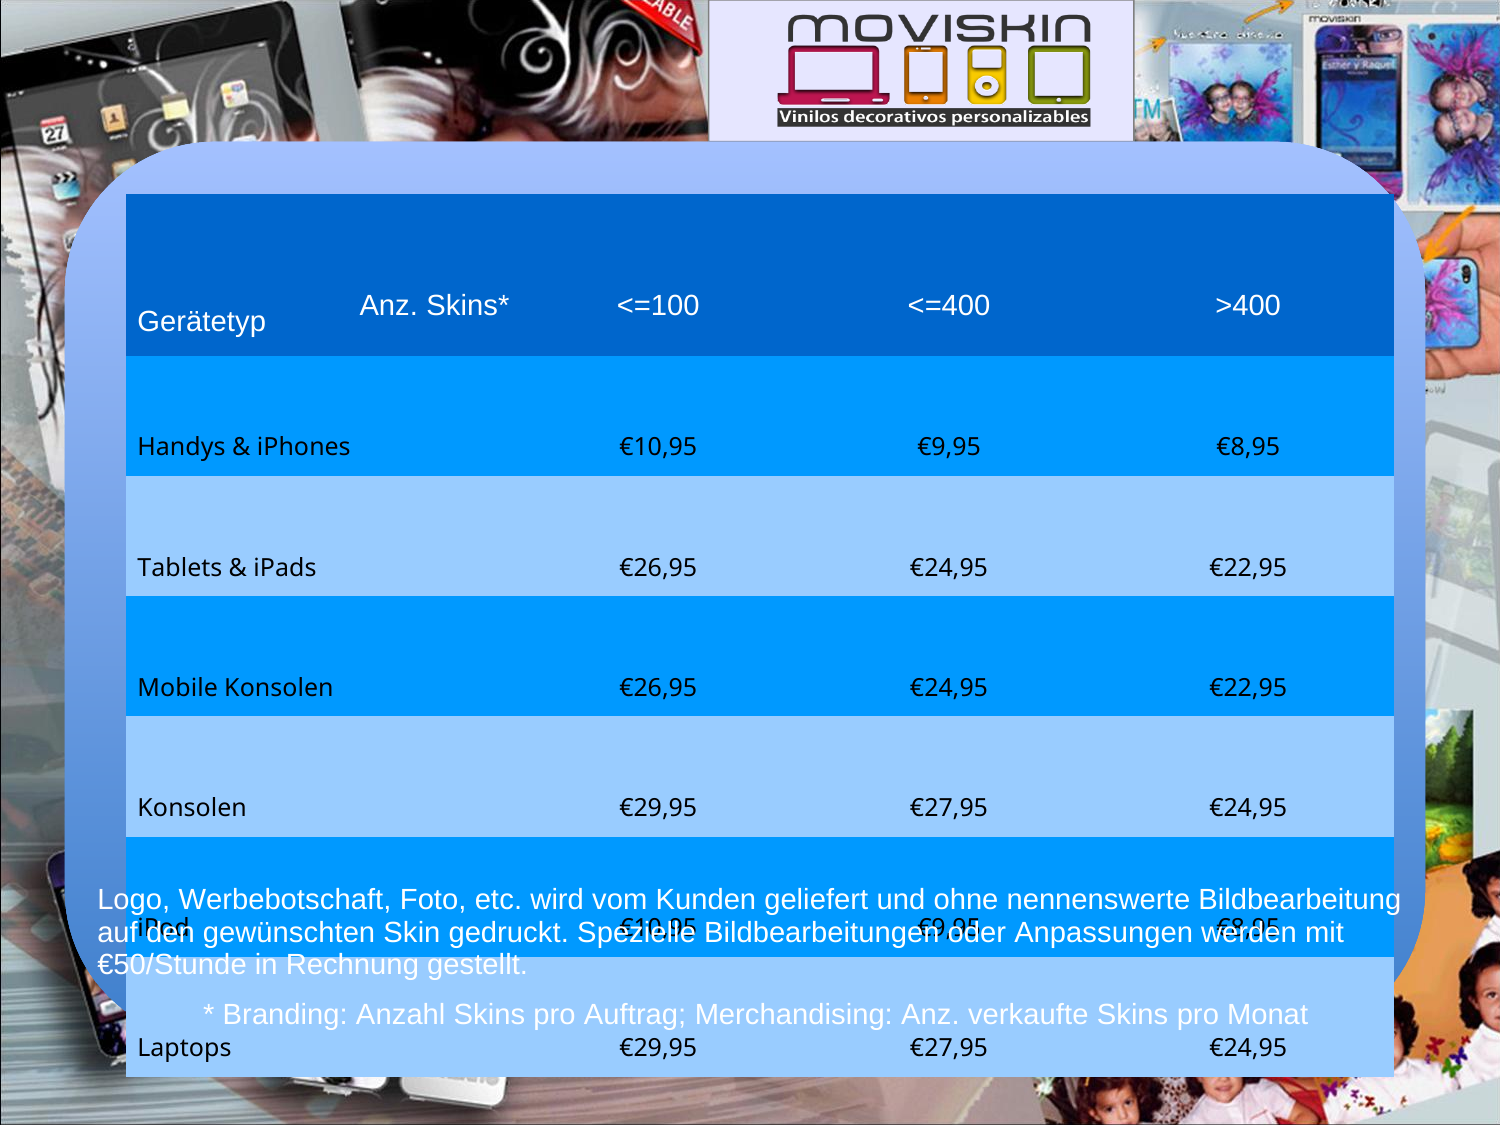

¡Fotoportal24 es la compañía líder en personalización artística de fotos!
Fundado por Patrick Brunner, Master of Arts en Administración de Negocios
Convertimos cualquier imagen en una pequeña obra de arte cargada de emoción y optimizada para los diferentes tipos de soporte y productos de fotos.
Con Moviskin, presentamos nuestro producto y marca estrella; un vinilo con una foto artísticamente personalizada y perfectamente adaptada al dispositivo móvil.
¡Fotoportal24 es la compañía líder en personalización artística de fotos!
Fundado por Patrick Brunner, Master of Arts en Administración de Negocios
Convertimos cualquier imagen en una pequeña obra de arte cargada de emoción y optimizada para los diferentes tipos de soporte y productos de fotos.
Con Moviskin, presentamos nuestro producto y marca estrella; un vinilo con una foto artísticamente personalizada y perfectamente adaptada al dispositivo móvil.
| Anz. Skins\* Gerätetyp | <=100 | <=400 | >400 |
| --- | --- | --- | --- |
| Handys & iPhones | €10,95 | €9,95 | €8,95 |
| Tablets & iPads | €26,95 | €24,95 | €22,95 |
| Mobile Konsolen | €26,95 | €24,95 | €22,95 |
| Konsolen | €29,95 | €27,95 | €24,95 |
| iPod | €10,95 | €9,95 | €8,95 |
| Laptops | €29,95 | €27,95 | €24,95 |
Un negocio con un valor multimillonario
La capacidad de personalizar dispositivos móviles con vinilos, es comparable con el fenómeno de la personalización de “ring tones” – una industria creada en 2003 con un crecimiento del 100% anual y ha sobrepasado los $5 mil millones en ventas a nivel global a fines del año 2010.
Logo, Werbebotschaft, Foto, etc. wird vom Kunden geliefert und ohne nennenswerte Bildbearbeitung auf den gewünschten Skin gedruckt. Spezielle Bildbearbeitungen oder Anpassungen werden mit €50/Stunde in Rechnung gestellt.
* Branding: Anzahl Skins pro Auftrag; Merchandising: Anz. verkaufte Skins pro Monat